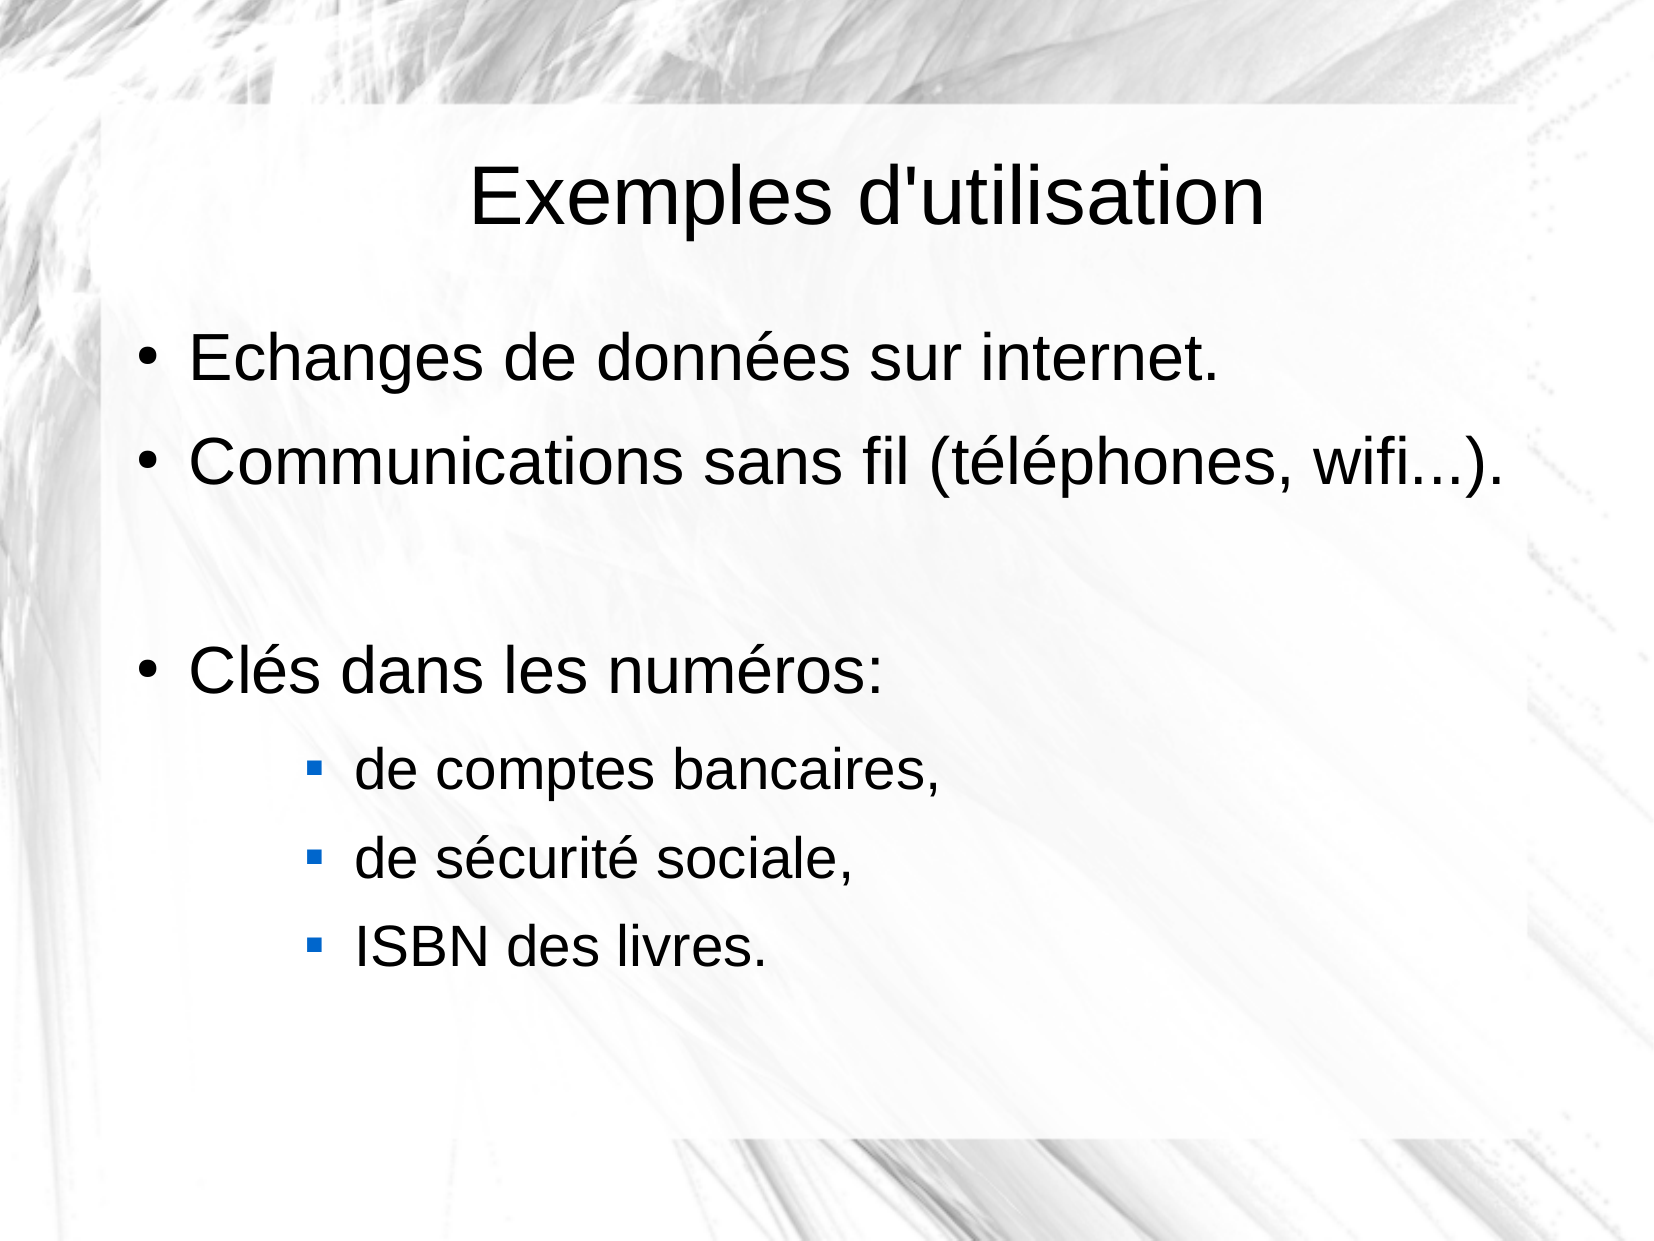

Exemples d'utilisation
# Echanges de données sur internet.
Communications sans fil (téléphones, wifi...).
Clés dans les numéros:
de comptes bancaires,
de sécurité sociale,
ISBN des livres.